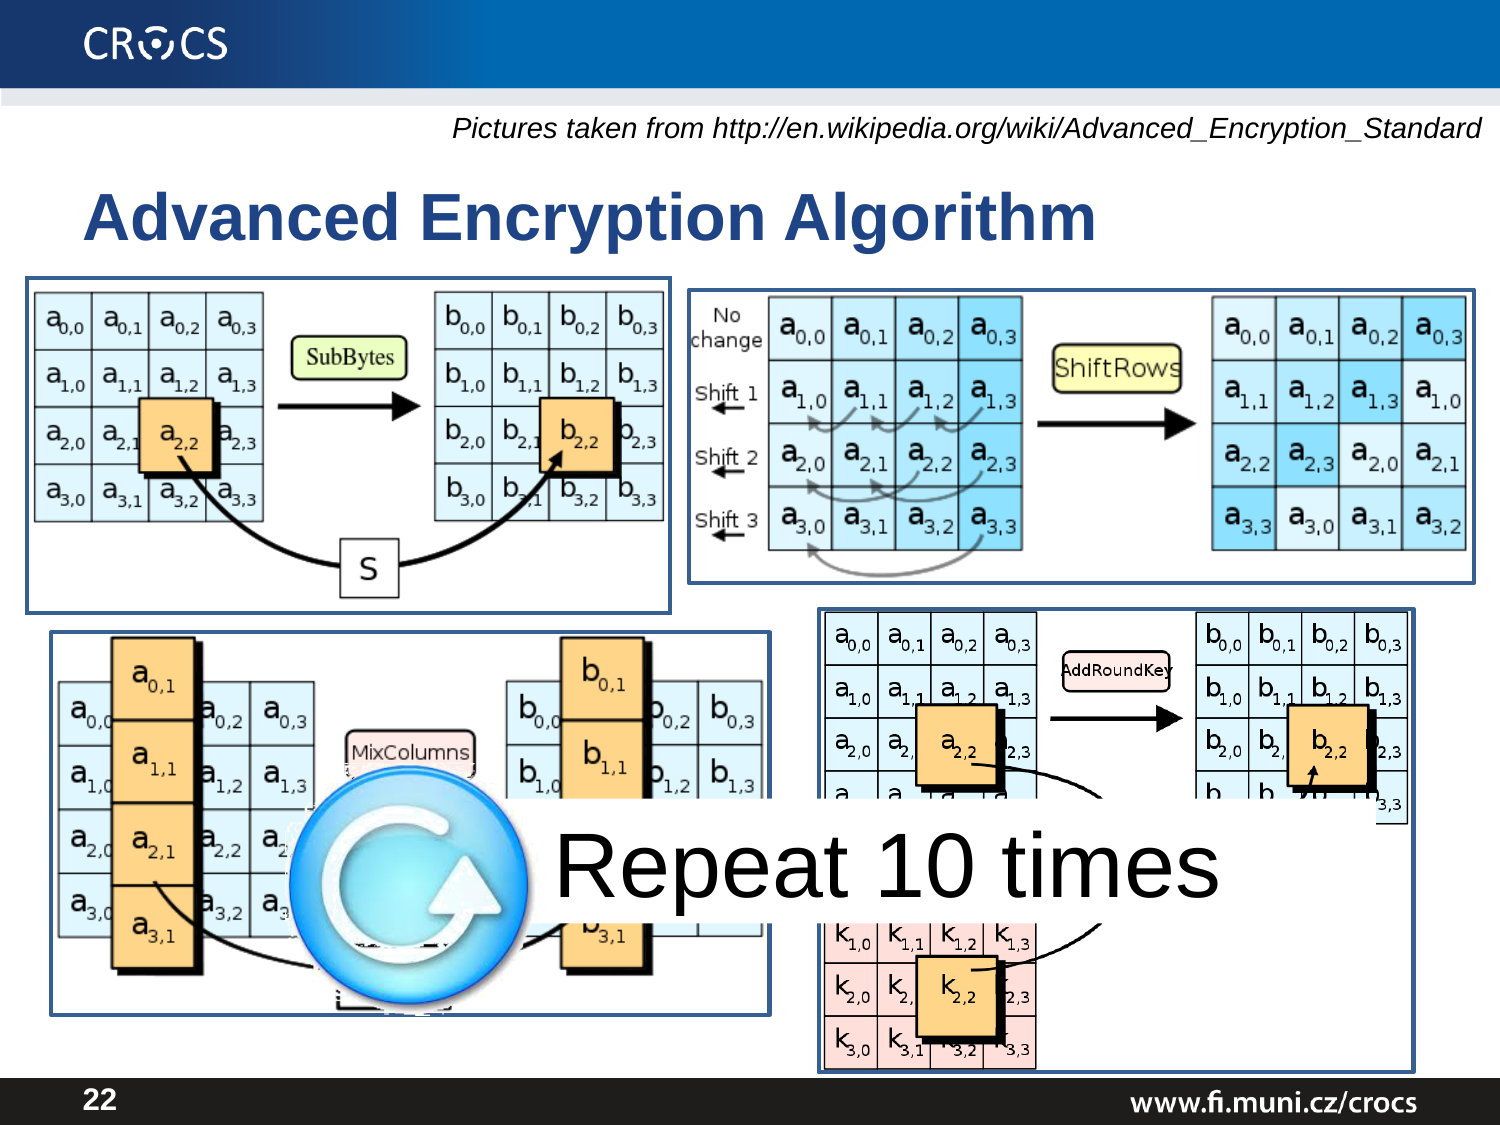

Pictures taken from http://en.wikipedia.org/wiki/Advanced_Encryption_Standard
Advanced Encryption Algorithm
 Repeat 10 times